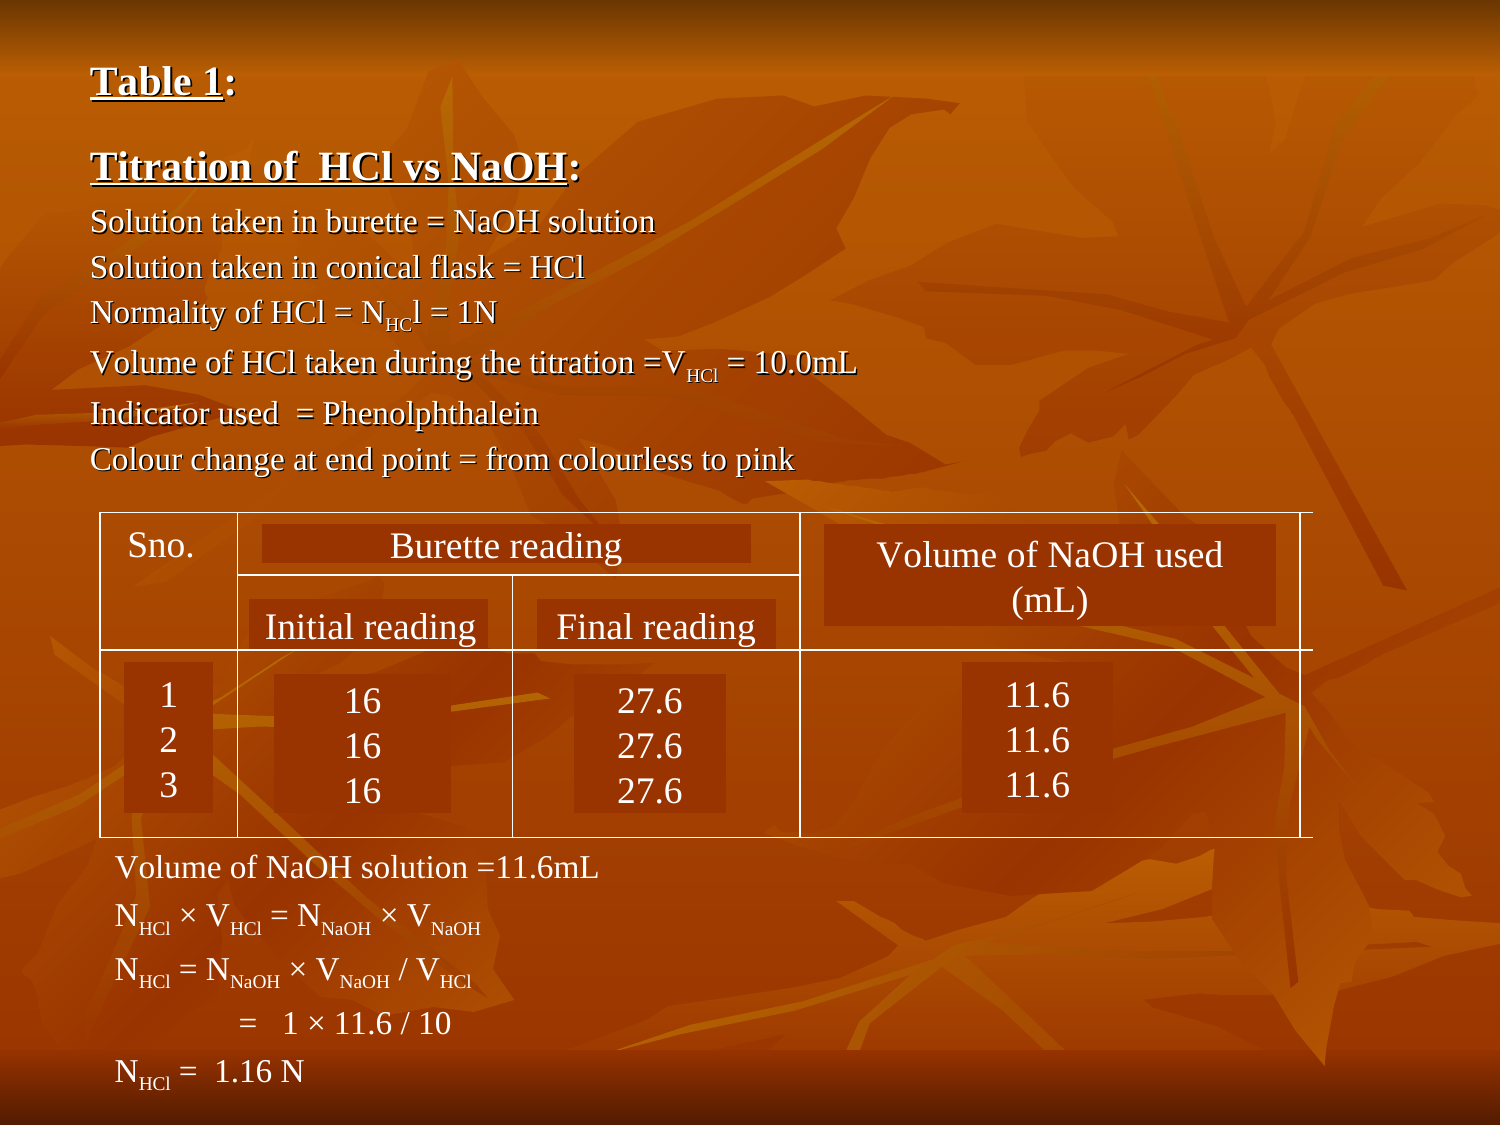

# Table 1:
Titration of HCl vs NaOH:
Solution taken in burette = NaOH solution
Solution taken in conical flask = HCl
Normality of HCl = NHCl = 1N
Volume of HCl taken during the titration =VHCl = 10.0mL
Indicator used = Phenolphthalein
Colour change at end point = from colourless to pink
Sno.
Burette reading
Volume of NaOH used
(mL)
Initial reading
Final reading
1
2
3
11.6
11.6
11.6
16
16
16
27.6
27.6
27.6
Volume of NaOH solution =11.6mL
NHCl × VHCl = NNaOH × VNaOH
NHCl = NNaOH × VNaOH / VHCl
 = 1 × 11.6 / 10
NHCl = 1.16 N